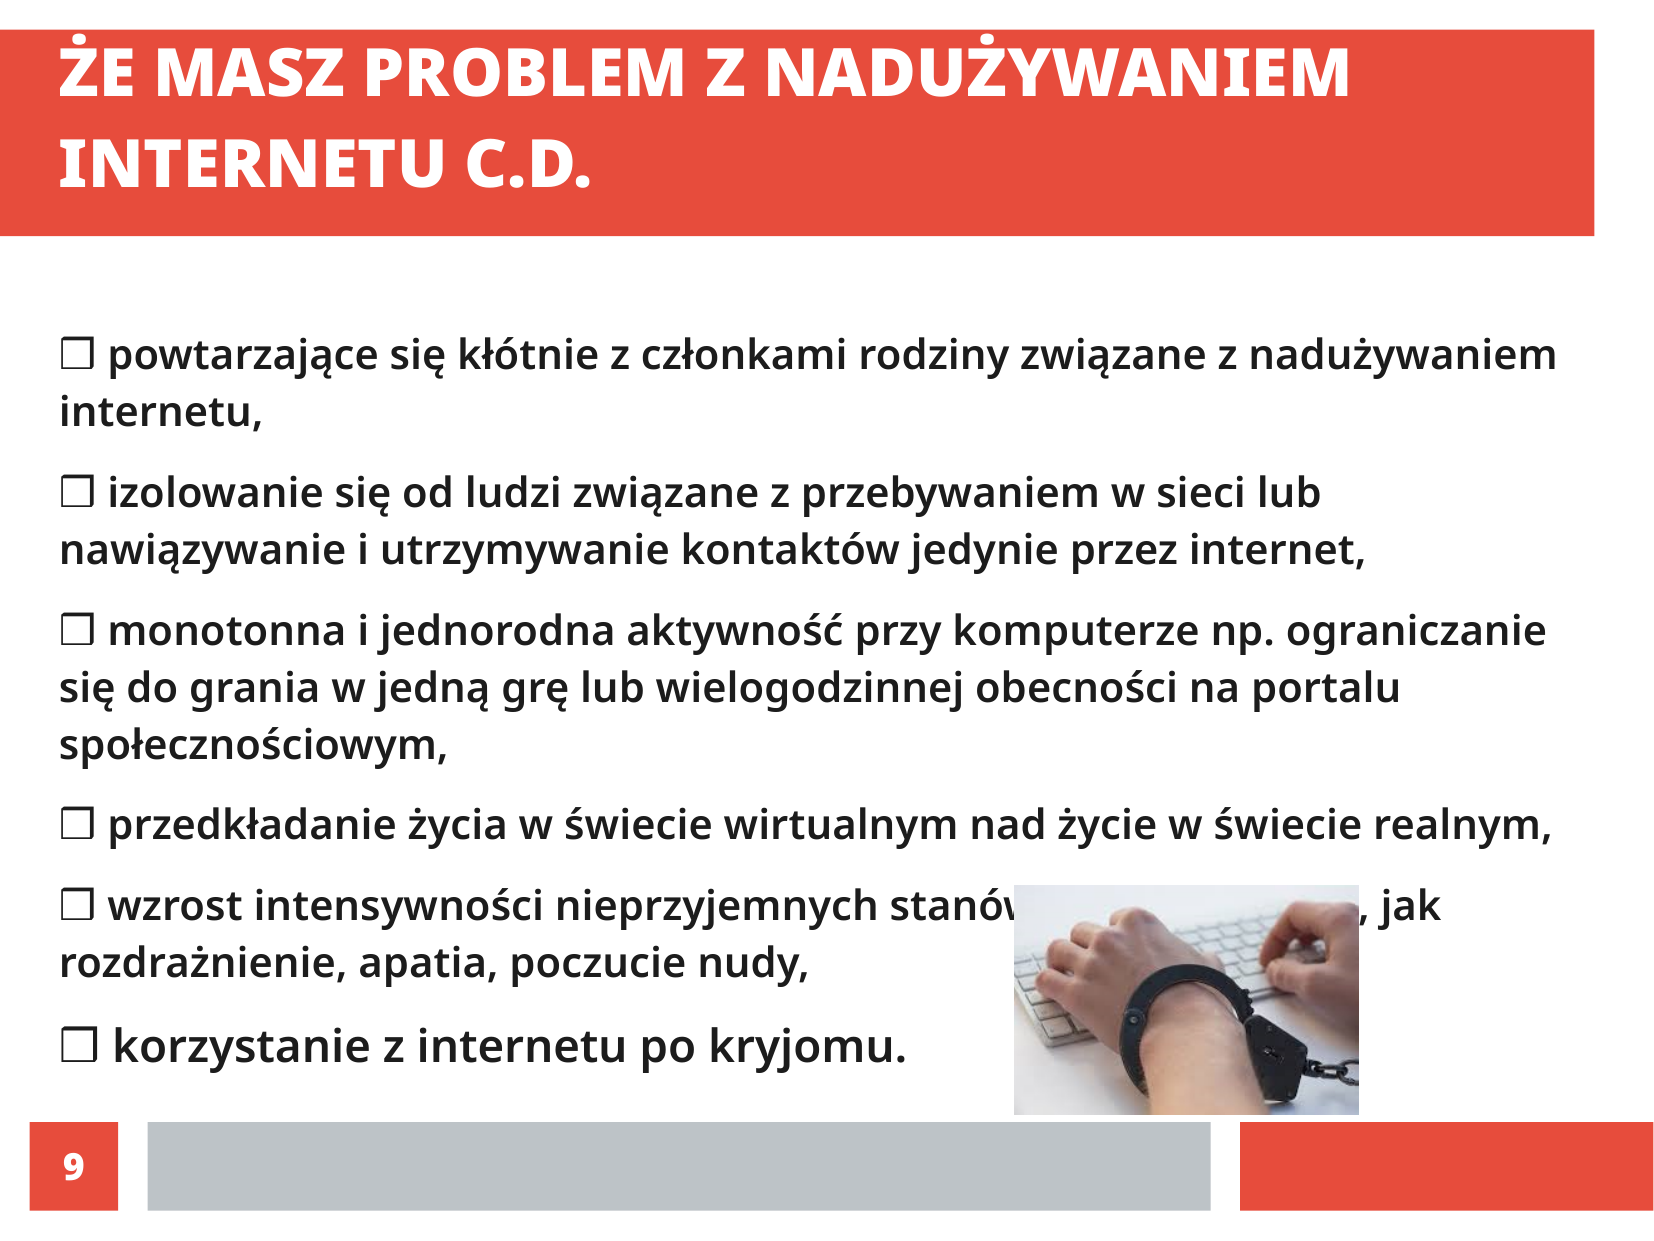

# ZACHOWANIA I ZJAWISKA SYGNALIZUJĄCE, ŻE MASZ PROBLEM Z NADUŻYWANIEM INTERNETU C.D.
❒ powtarzające się kłótnie z członkami rodziny związane z nadużywaniem internetu,
❒ izolowanie się od ludzi związane z przebywaniem w sieci lub nawiązywanie i utrzymywanie kontaktów jedynie przez internet,
❒ monotonna i jednorodna aktywność przy komputerze np. ograniczanie się do grania w jedną grę lub wielogodzinnej obecności na portalu społecznościowym,
❒ przedkładanie życia w świecie wirtualnym nad życie w świecie realnym,
❒ wzrost intensywności nieprzyjemnych stanów emocjonalnych, jak rozdrażnienie, apatia, poczucie nudy,
❒ korzystanie z internetu po kryjomu.
9